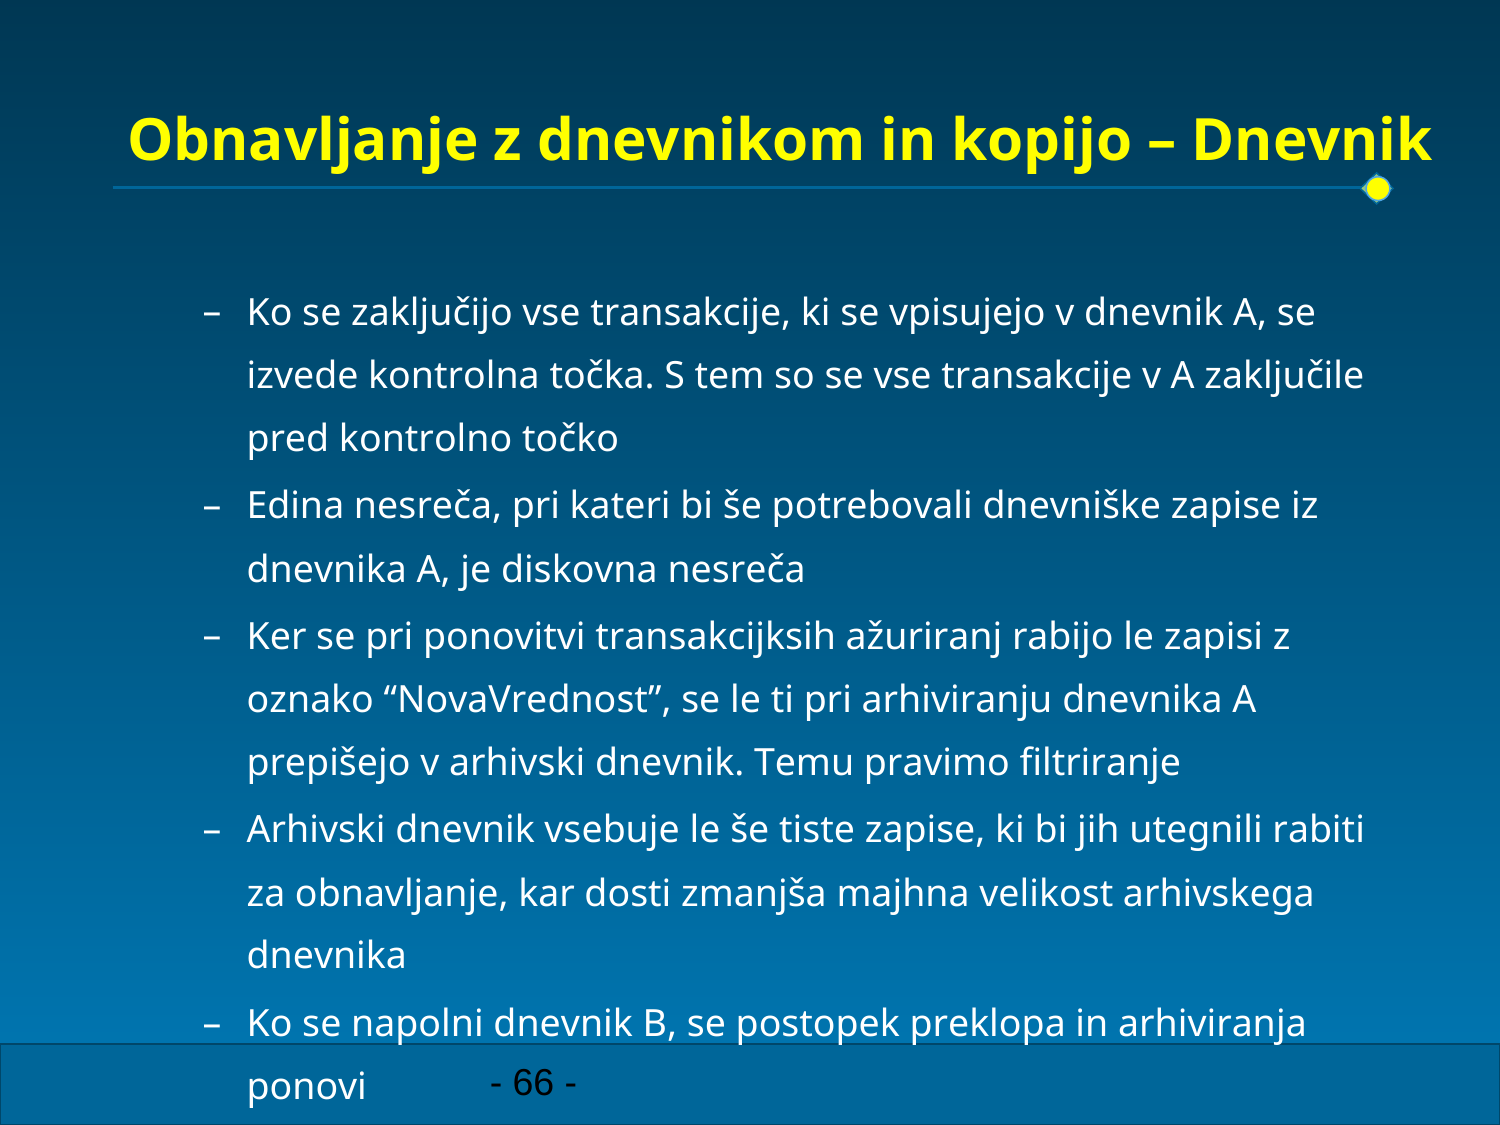

Obnavljanje z dnevnikom in kopijo – Dnevnik
# Ko se zaključijo vse transakcije, ki se vpisujejo v dnevnik A, se izvede kontrolna točka. S tem so se vse transakcije v A zaključile pred kontrolno točko
Edina nesreča, pri kateri bi še potrebovali dnevniške zapise iz dnevnika A, je diskovna nesreča
Ker se pri ponovitvi transakcijksih ažuriranj rabijo le zapisi z oznako “NovaVrednost”, se le ti pri arhiviranju dnevnika A prepišejo v arhivski dnevnik. Temu pravimo filtriranje
Arhivski dnevnik vsebuje le še tiste zapise, ki bi jih utegnili rabiti za obnavljanje, kar dosti zmanjša majhna velikost arhivskega dnevnika
Ko se napolni dnevnik B, se postopek preklopa in arhiviranja ponovi